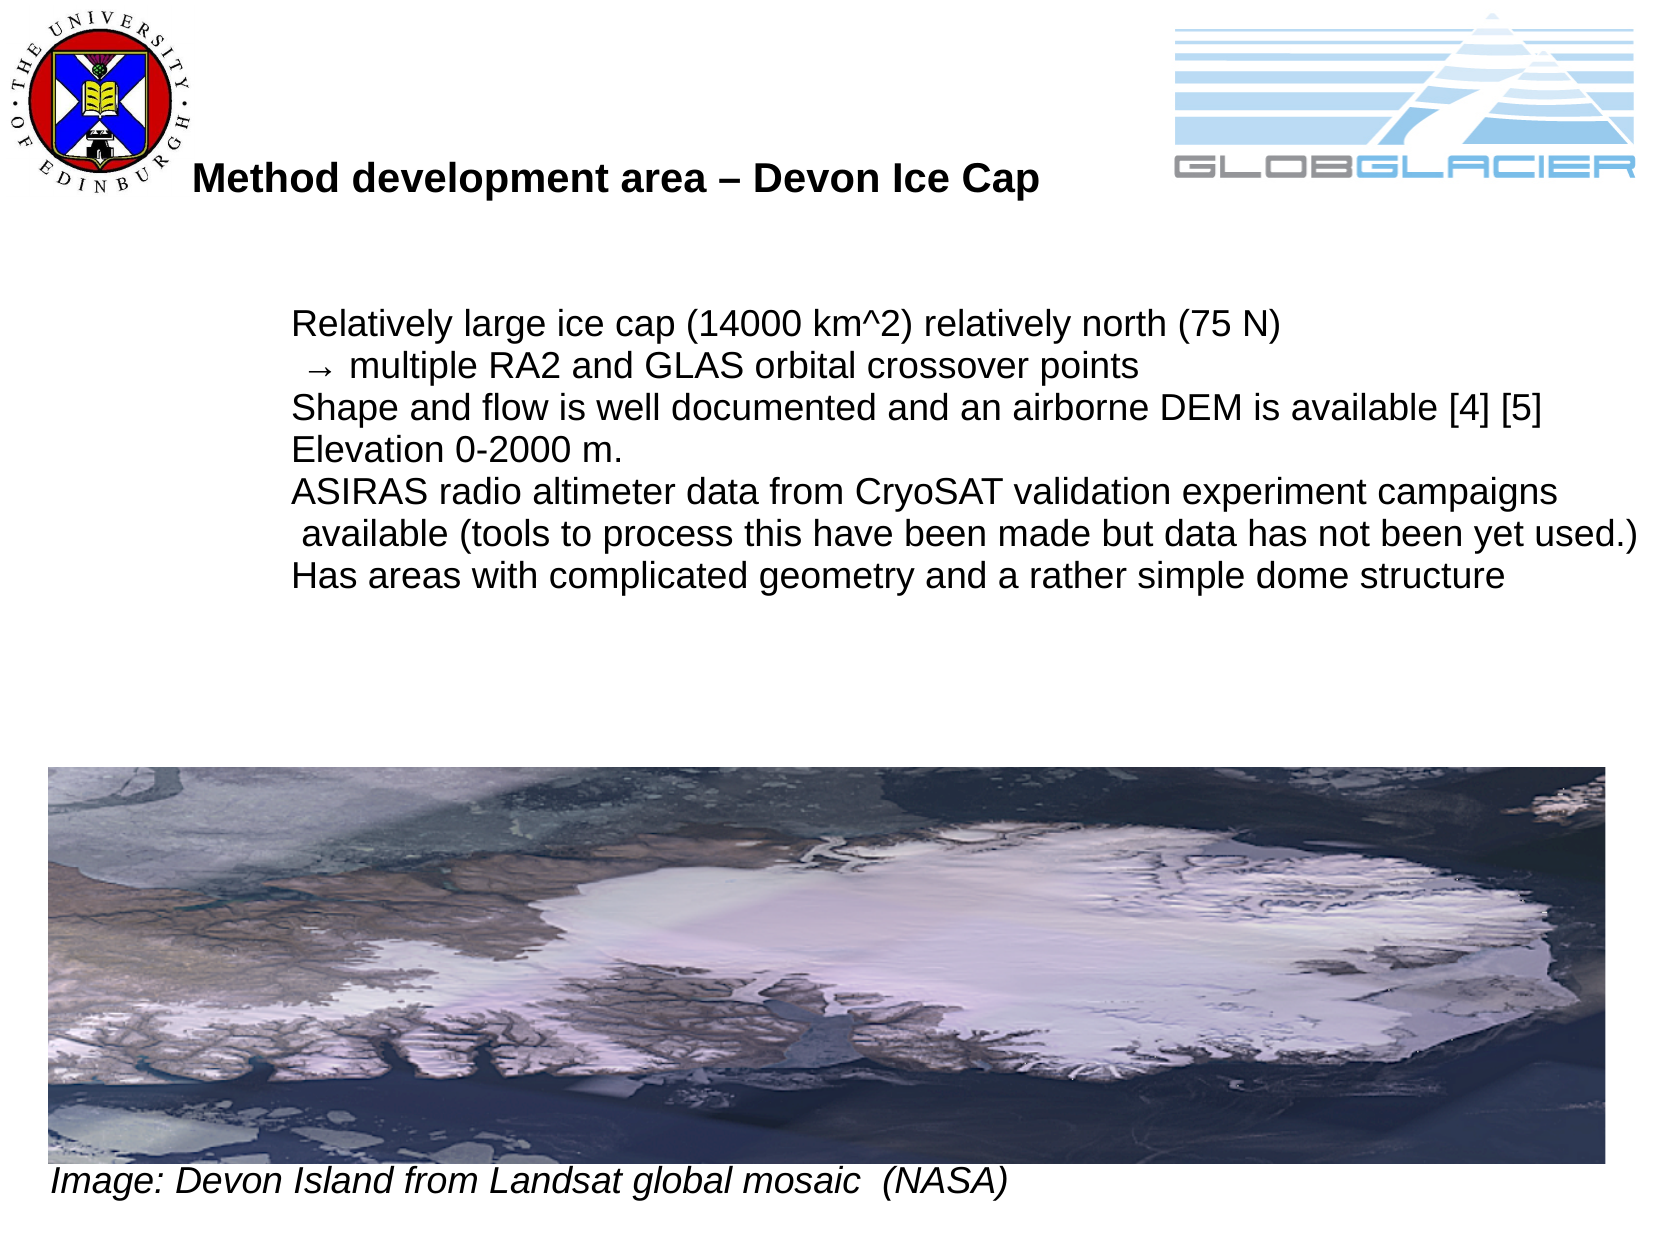

Method development area – Devon Ice Cap
 Relatively large ice cap (14000 km^2) relatively north (75 N)
 → multiple RA2 and GLAS orbital crossover points
 Shape and flow is well documented and an airborne DEM is available [4] [5]
 Elevation 0-2000 m.
 ASIRAS radio altimeter data from CryoSAT validation experiment campaigns
 available (tools to process this have been made but data has not been yet used.)
 Has areas with complicated geometry and a rather simple dome structure
Nice picture of Devon here!
Image: Devon Island from Landsat global mosaic (NASA)